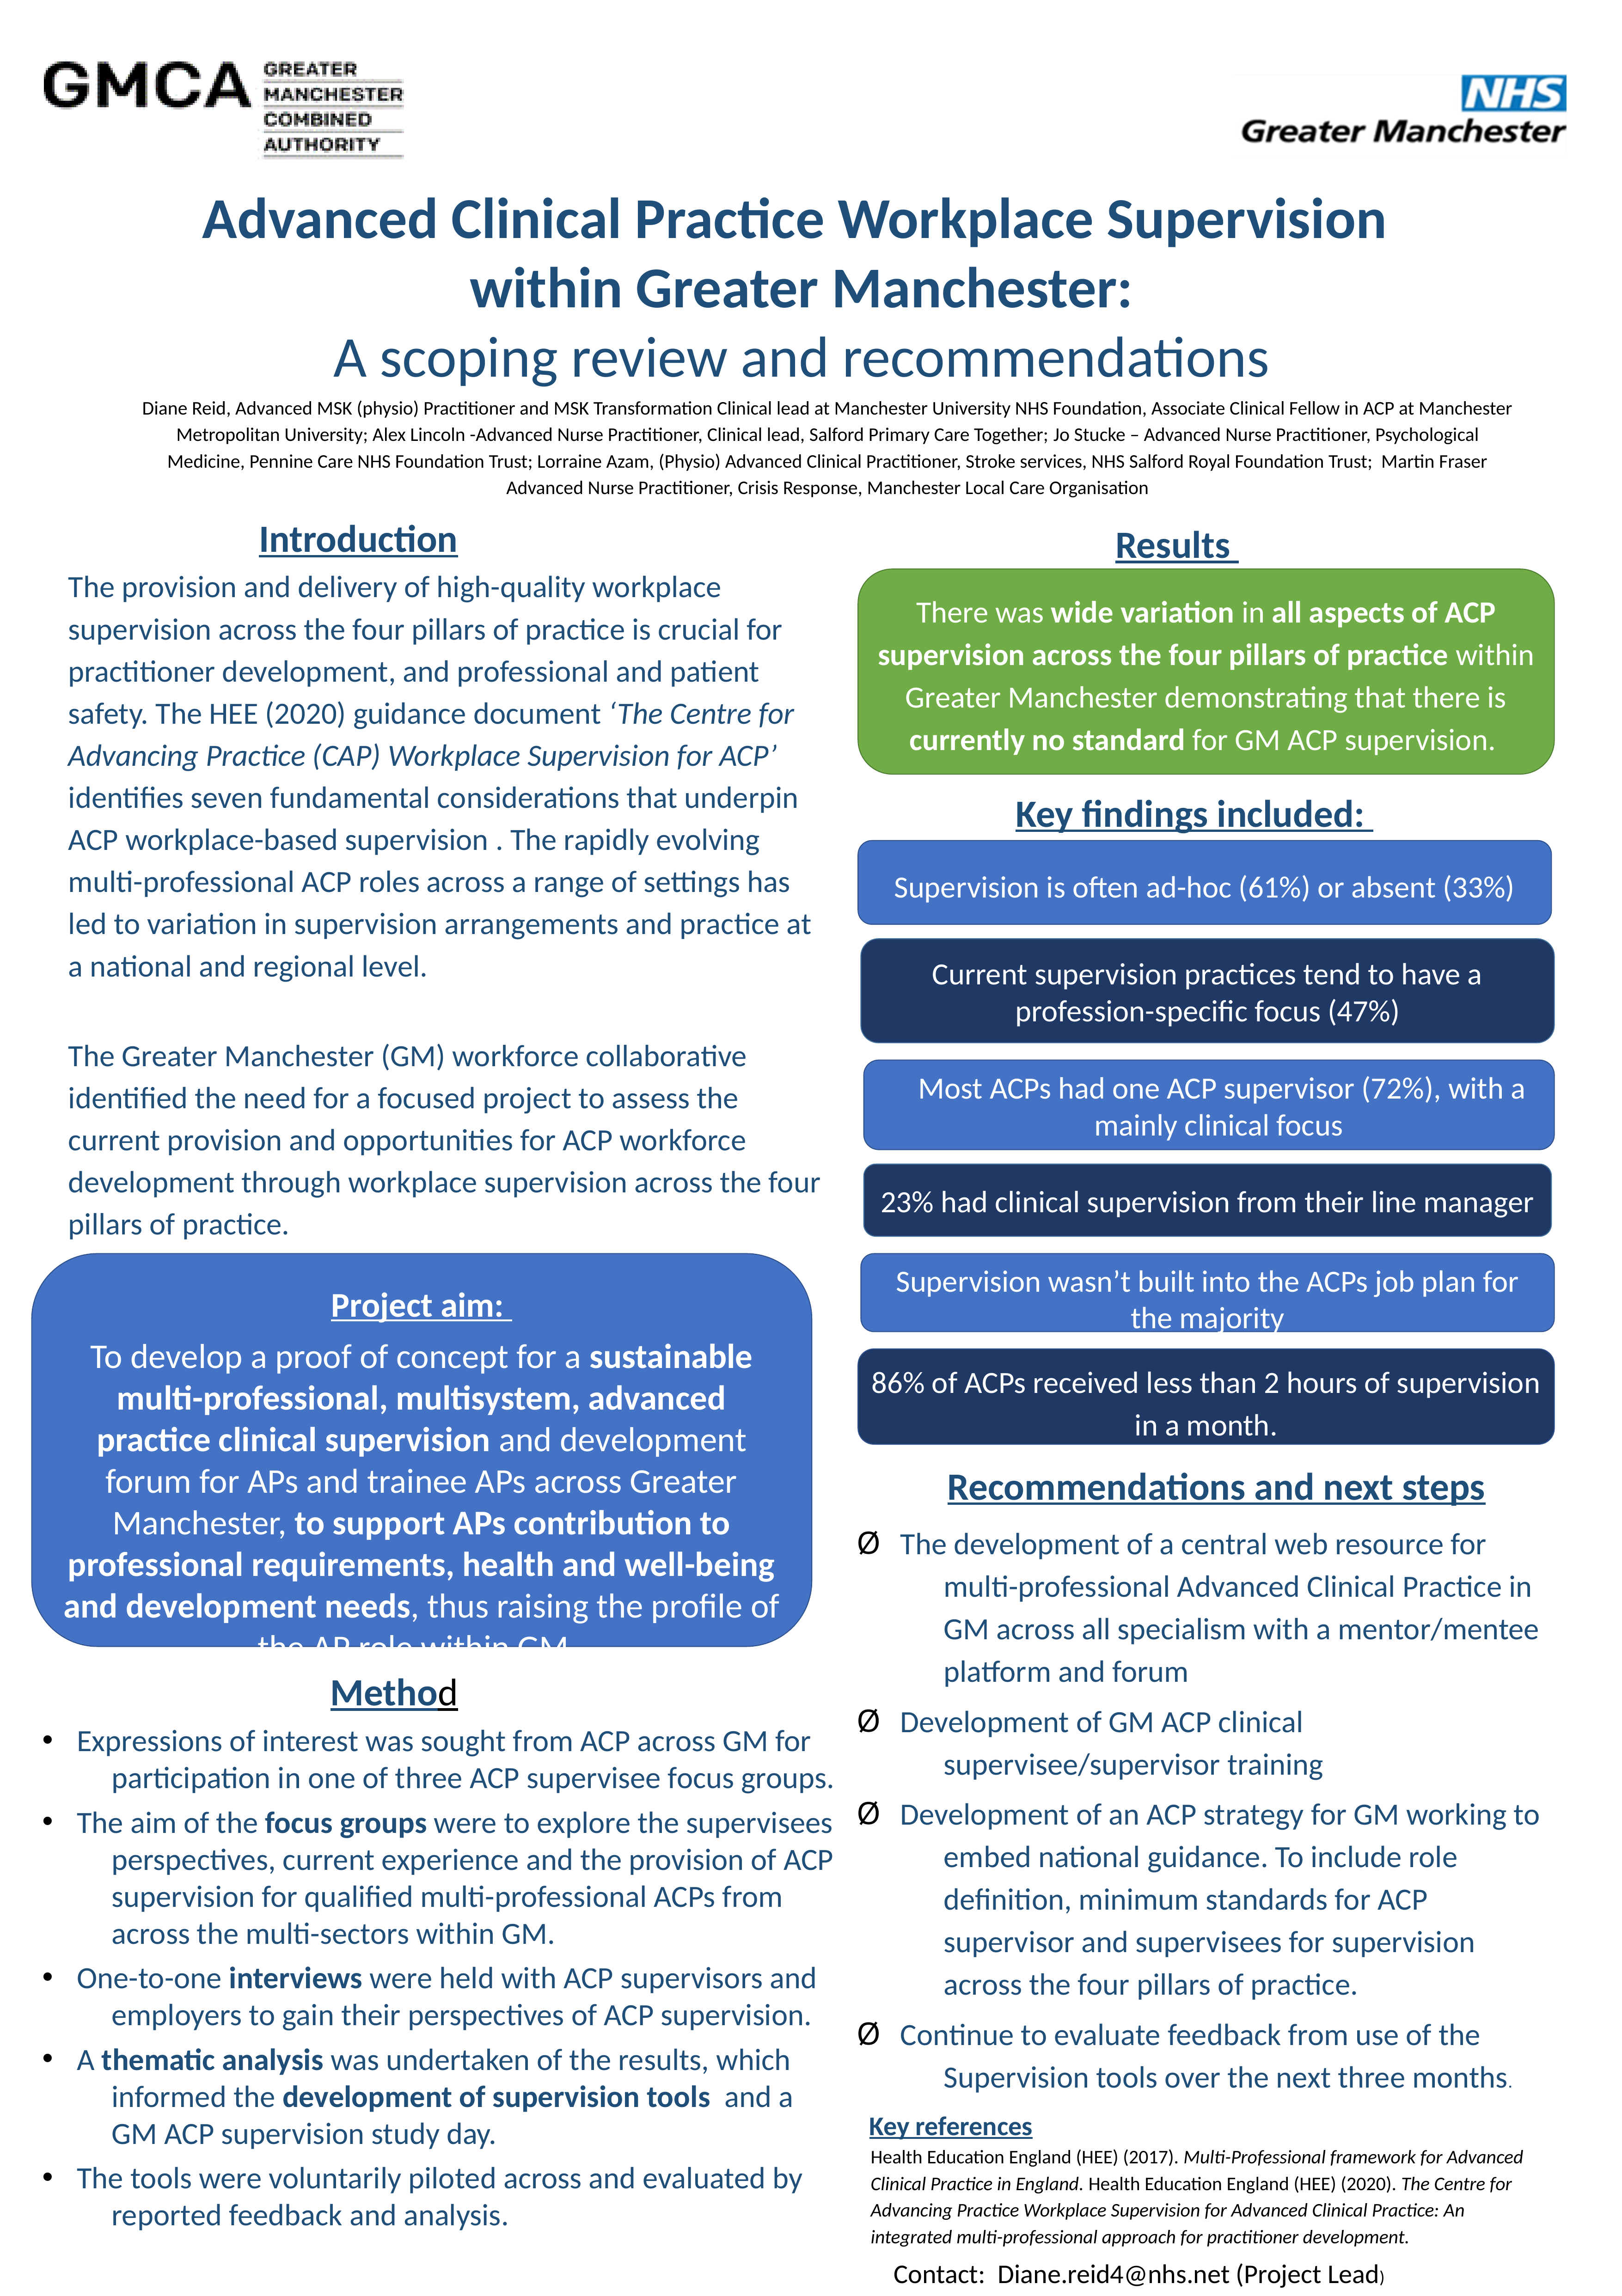

Advanced Clinical Practice Workplace Supervision
within Greater Manchester:
A scoping review and recommendations
Diane Reid, Advanced MSK (physio) Practitioner and MSK Transformation Clinical lead at Manchester University NHS Foundation, Associate Clinical Fellow in ACP at Manchester Metropolitan University; Alex Lincoln -Advanced Nurse Practitioner, Clinical lead, Salford Primary Care Together; Jo Stucke – Advanced Nurse Practitioner, Psychological Medicine, Pennine Care NHS Foundation Trust; Lorraine Azam, (Physio) Advanced Clinical Practitioner, Stroke services, NHS Salford Royal Foundation Trust; Martin Fraser Advanced Nurse Practitioner, Crisis Response, Manchester Local Care Organisation
Results
Introduction
The provision and delivery of high-quality workplace supervision across the four pillars of practice is crucial for practitioner development, and professional and patient safety. The HEE (2020) guidance document ‘The Centre for Advancing Practice (CAP) Workplace Supervision for ACP’ identifies seven fundamental considerations that underpin ACP workplace-based supervision . The rapidly evolving multi-professional ACP roles across a range of settings has led to variation in supervision arrangements and practice at a national and regional level.
The Greater Manchester (GM) workforce collaborative identified the need for a focused project to assess the current provision and opportunities for ACP workforce development through workplace supervision across the four pillars of practice.
There was wide variation in all aspects of ACP supervision across the four pillars of practice within Greater Manchester demonstrating that there is currently no standard for GM ACP supervision.
Key findings included:
Supervision is often ad-hoc (61%) or absent (33%)
Current supervision practices tend to have a profession-specific focus (47%)
Most ACPs had one ACP supervisor (72%), with a mainly clinical focus
23% had clinical supervision from their line manager
Project aim:
To develop a proof of concept for a sustainable multi-professional, multisystem, advanced practice clinical supervision and development forum for APs and trainee APs across Greater Manchester, to support APs contribution to professional requirements, health and well-being and development needs, thus raising the profile of the AP role within GM.
Supervision wasn’t built into the ACPs job plan for the majority
86% of ACPs received less than 2 hours of supervision in a month.
Recommendations and next steps
The development of a central web resource for multi-professional Advanced Clinical Practice in GM across all specialism with a mentor/mentee platform and forum
Development of GM ACP clinical supervisee/supervisor training
Development of an ACP strategy for GM working to embed national guidance. To include role definition, minimum standards for ACP supervisor and supervisees for supervision across the four pillars of practice.
Continue to evaluate feedback from use of the Supervision tools over the next three months.
Method
Expressions of interest was sought from ACP across GM for participation in one of three ACP supervisee focus groups.
The aim of the focus groups were to explore the supervisees perspectives, current experience and the provision of ACP supervision for qualified multi-professional ACPs from across the multi-sectors within GM.
One-to-one interviews were held with ACP supervisors and employers to gain their perspectives of ACP supervision.
A thematic analysis was undertaken of the results, which informed the development of supervision tools and a GM ACP supervision study day.
The tools were voluntarily piloted across and evaluated by reported feedback and analysis.
Key references
Health Education England (HEE) (2017). Multi-Professional framework for Advanced Clinical Practice in England. Health Education England (HEE) (2020). The Centre for Advancing Practice Workplace Supervision for Advanced Clinical Practice: An integrated multi-professional approach for practitioner development.
Contact: Diane.reid4@nhs.net (Project Lead)